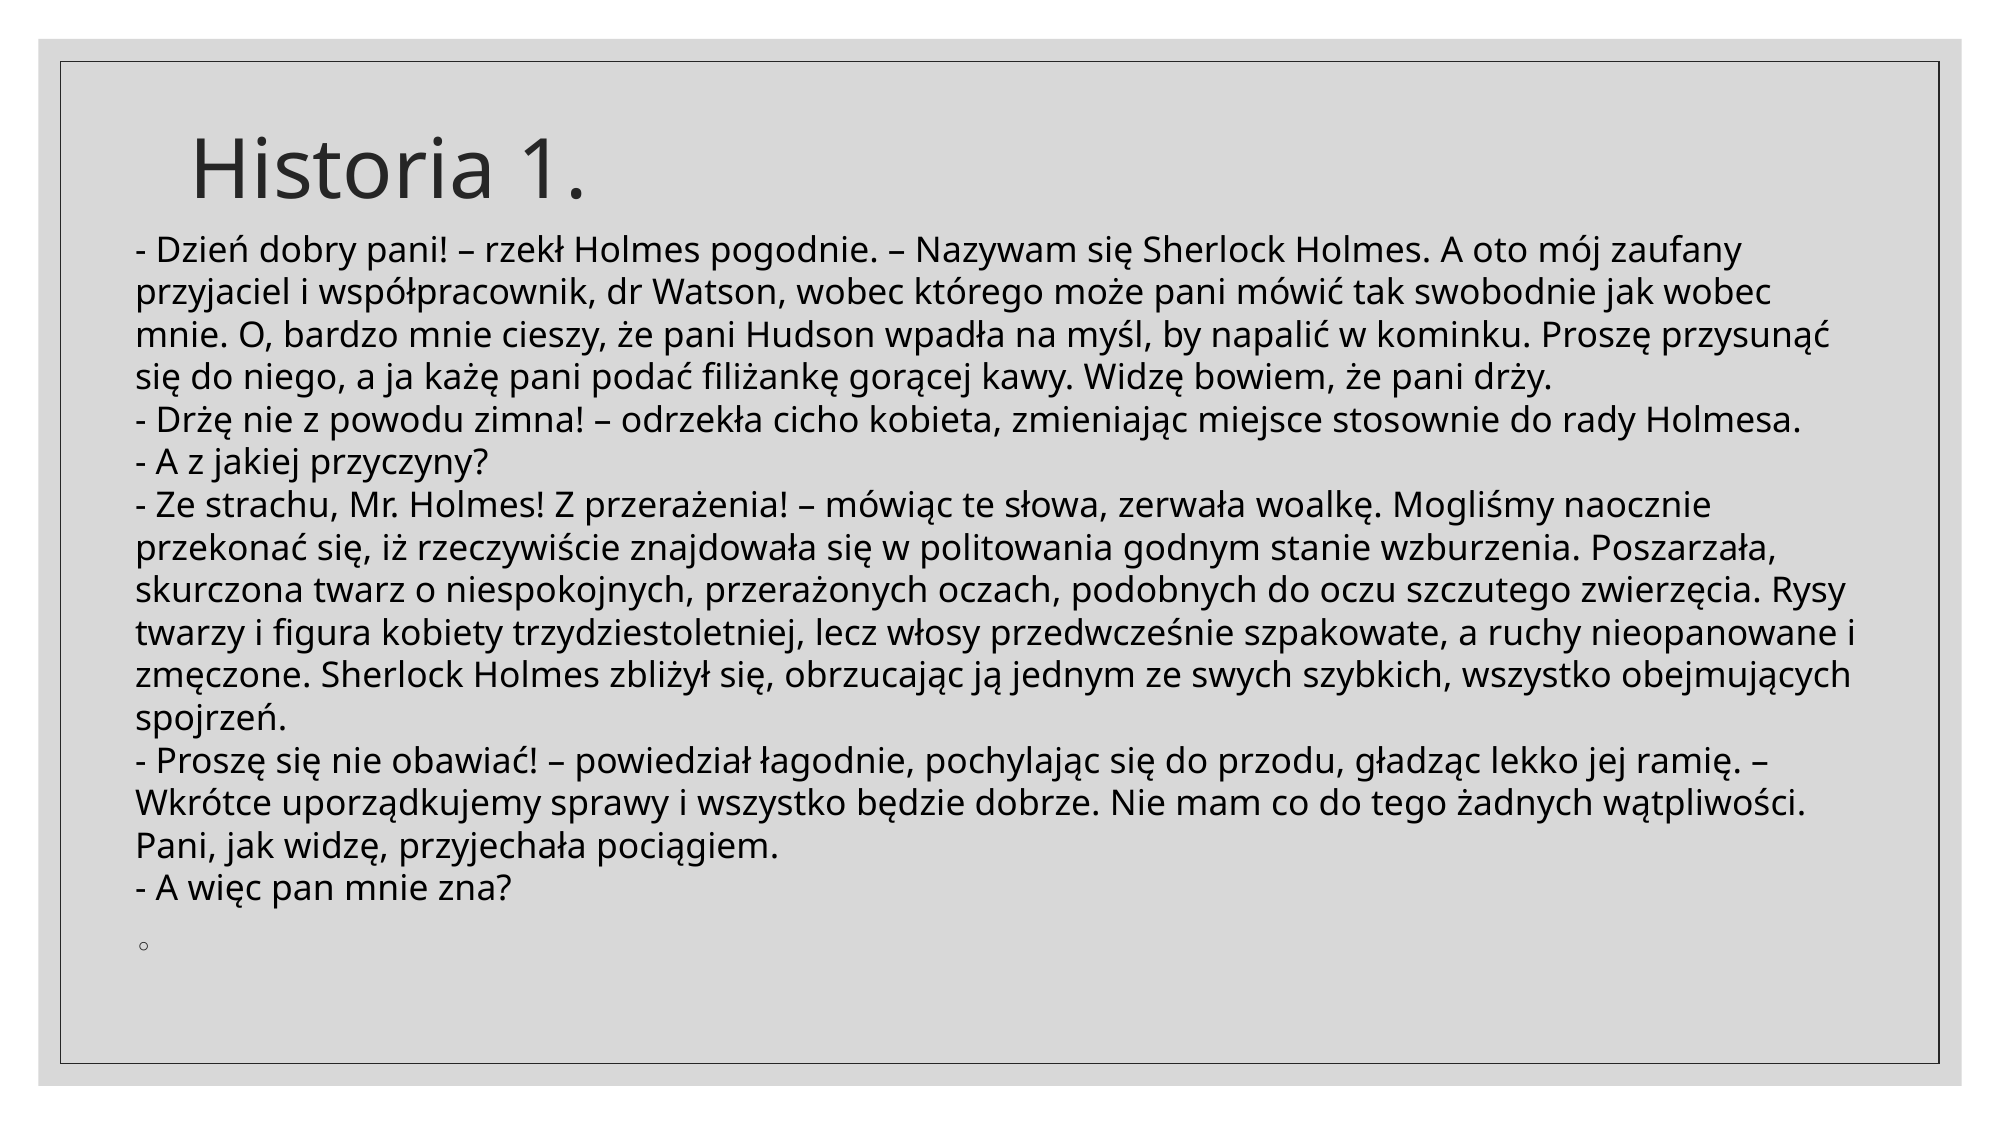

# Historia 1.
- Dzień dobry pani! – rzekł Holmes pogodnie. – Nazywam się Sherlock Holmes. A oto mój zaufany przyjaciel i współpracownik, dr Watson, wobec którego może pani mówić tak swobodnie jak wobec mnie. O, bardzo mnie cieszy, że pani Hudson wpadła na myśl, by napalić w kominku. Proszę przysunąć się do niego, a ja każę pani podać filiżankę gorącej kawy. Widzę bowiem, że pani drży.
- Drżę nie z powodu zimna! – odrzekła cicho kobieta, zmieniając miejsce stosownie do rady Holmesa.
- A z jakiej przyczyny?
- Ze strachu, Mr. Holmes! Z przerażenia! – mówiąc te słowa, zerwała woalkę. Mogliśmy naocznie przekonać się, iż rzeczywiście znajdowała się w politowania godnym stanie wzburzenia. Poszarzała, skurczona twarz o niespokojnych, przerażonych oczach, podobnych do oczu szczutego zwierzęcia. Rysy twarzy i figura kobiety trzydziestoletniej, lecz włosy przedwcześnie szpakowate, a ruchy nieopanowane i zmęczone. Sherlock Holmes zbliżył się, obrzucając ją jednym ze swych szybkich, wszystko obejmujących spojrzeń.
- Proszę się nie obawiać! – powiedział łagodnie, pochylając się do przodu, gładząc lekko jej ramię. – Wkrótce uporządkujemy sprawy i wszystko będzie dobrze. Nie mam co do tego żadnych wątpliwości. Pani, jak widzę, przyjechała pociągiem.
- A więc pan mnie zna?